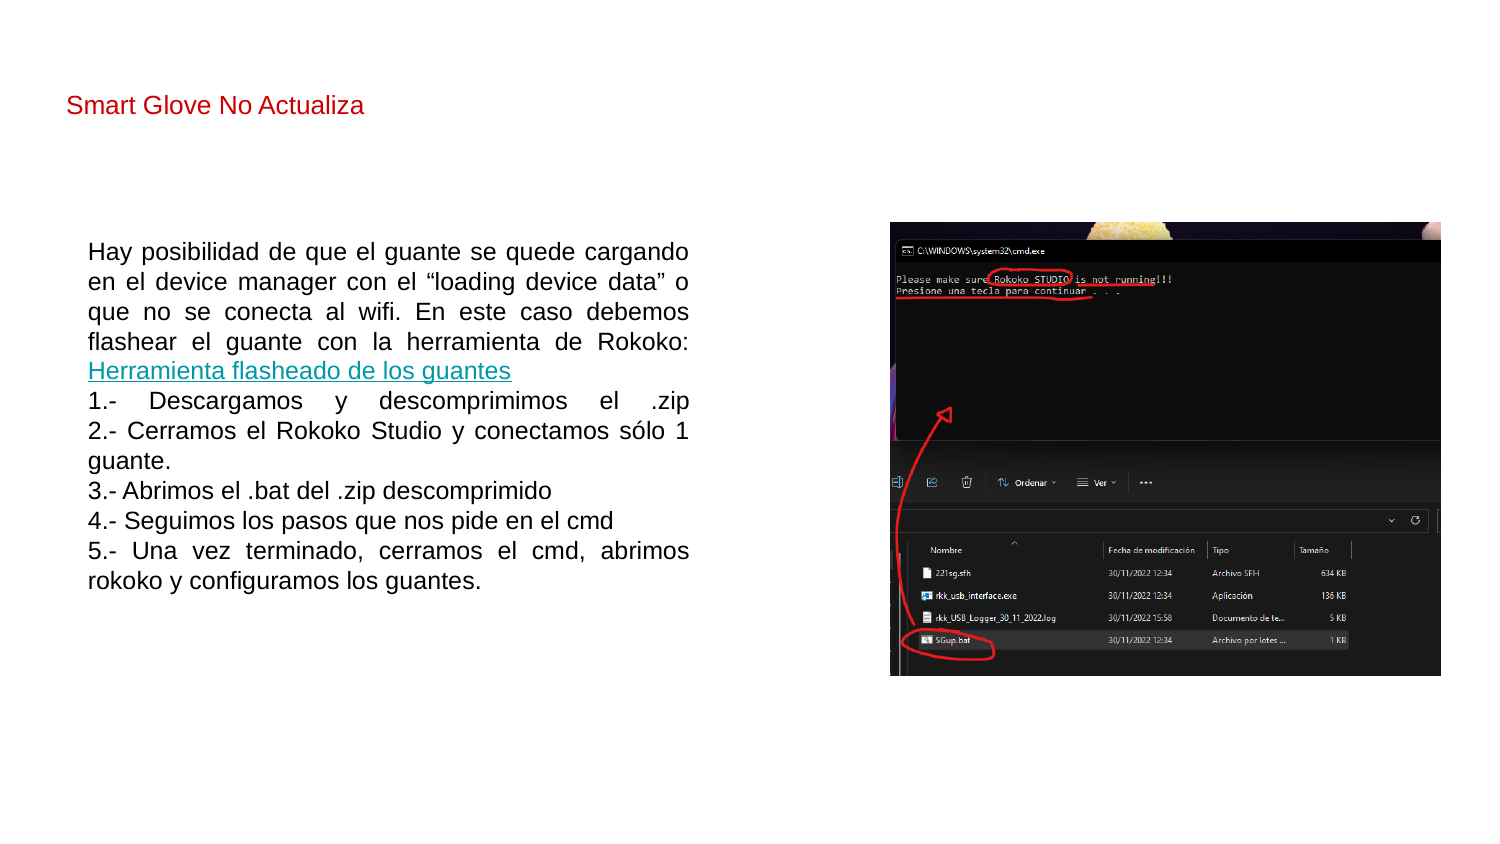

# Smart Glove No Actualiza
Hay posibilidad de que el guante se quede cargando en el device manager con el “loading device data” o que no se conecta al wifi. En este caso debemos flashear el guante con la herramienta de Rokoko: Herramienta flasheado de los guantes
1.- Descargamos y descomprimimos el .zip
2.- Cerramos el Rokoko Studio y conectamos sólo 1 guante.
3.- Abrimos el .bat del .zip descomprimido
4.- Seguimos los pasos que nos pide en el cmd
5.- Una vez terminado, cerramos el cmd, abrimos rokoko y configuramos los guantes.